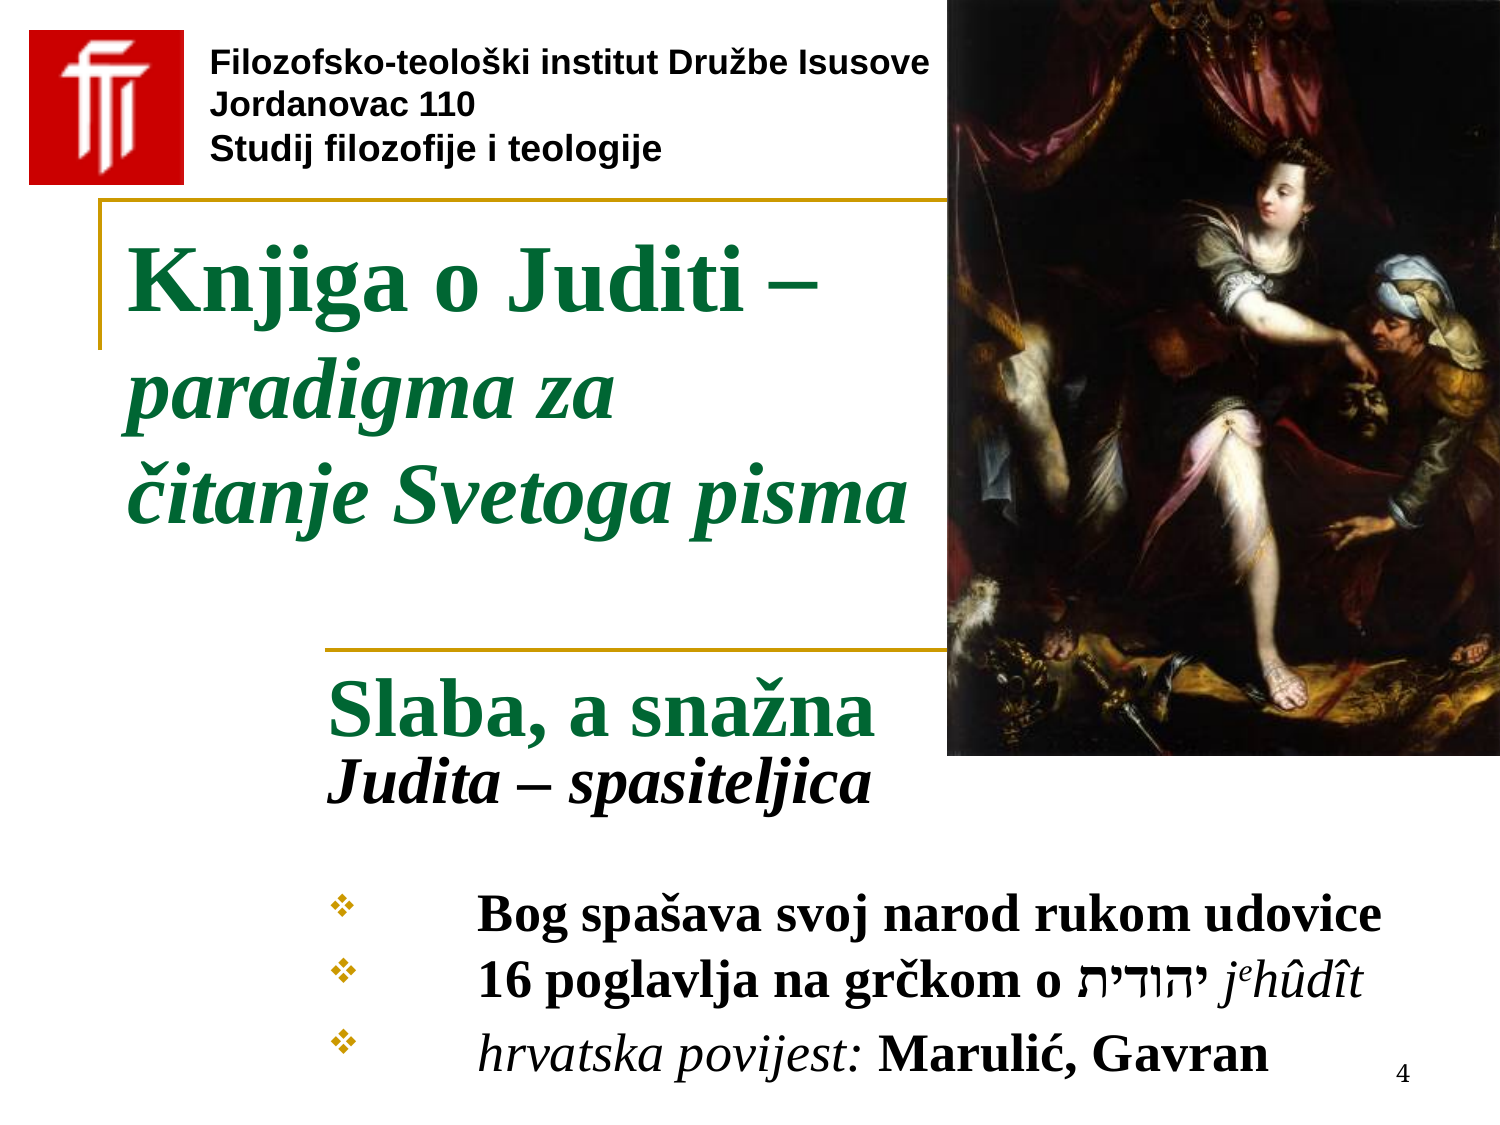

Filozofsko-teološki institut Družbe Isusove
Jordanovac 110
Studij filozofije i teologije
# Knjiga o Juditi – paradigma za čitanje Svetoga pisma
Slaba, a snažna
Judita – spasiteljica
 	Bog spašava svoj narod rukom udovice
	16 poglavlja na grčkom o יהודית jehûdît
	hrvatska povijest: Marulić, Gavran